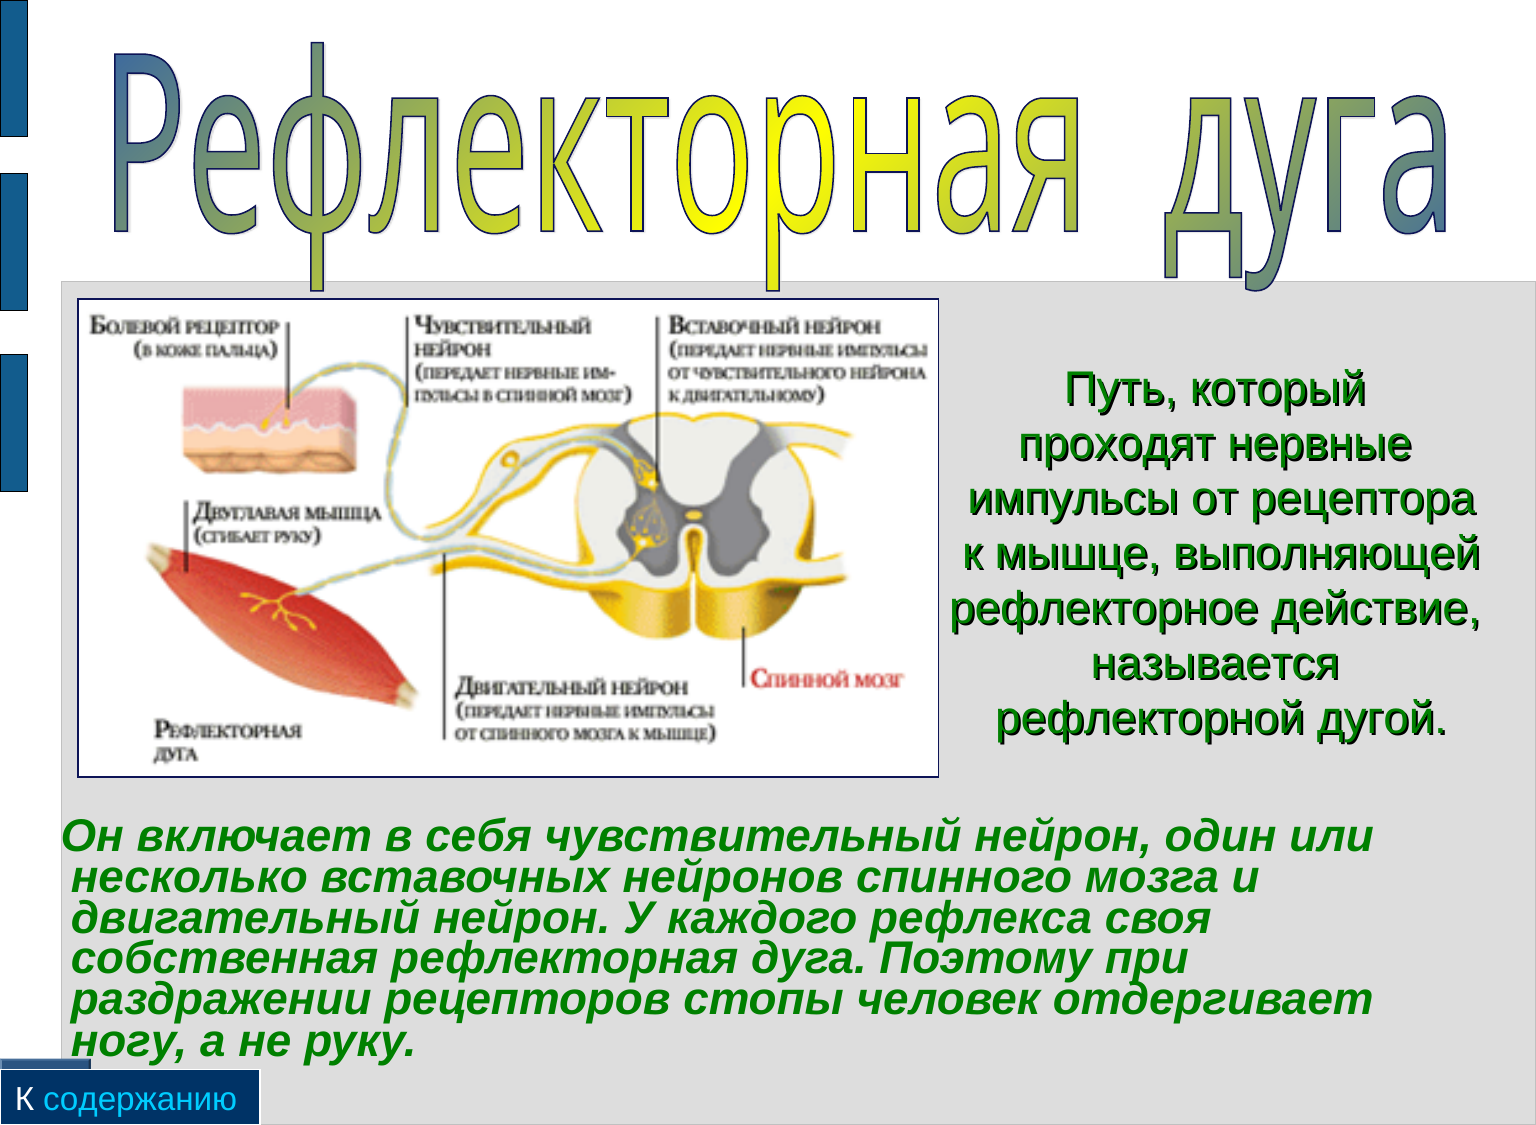

Рефлекторная дуга
Путь, который
проходят нервные
импульсы от рецептора
 к мышце, выполняющей
рефлекторное действие,
называется
рефлекторной дугой.
# Он включает в себя чувствительный нейрон, один или несколько вставочных нейронов спинного мозга и двигательный нейрон. У каждого рефлекса своя собственная рефлекторная дуга. Поэтому при раздражении рецепторов стопы человек отдергивает ногу, а не руку.
К содержанию